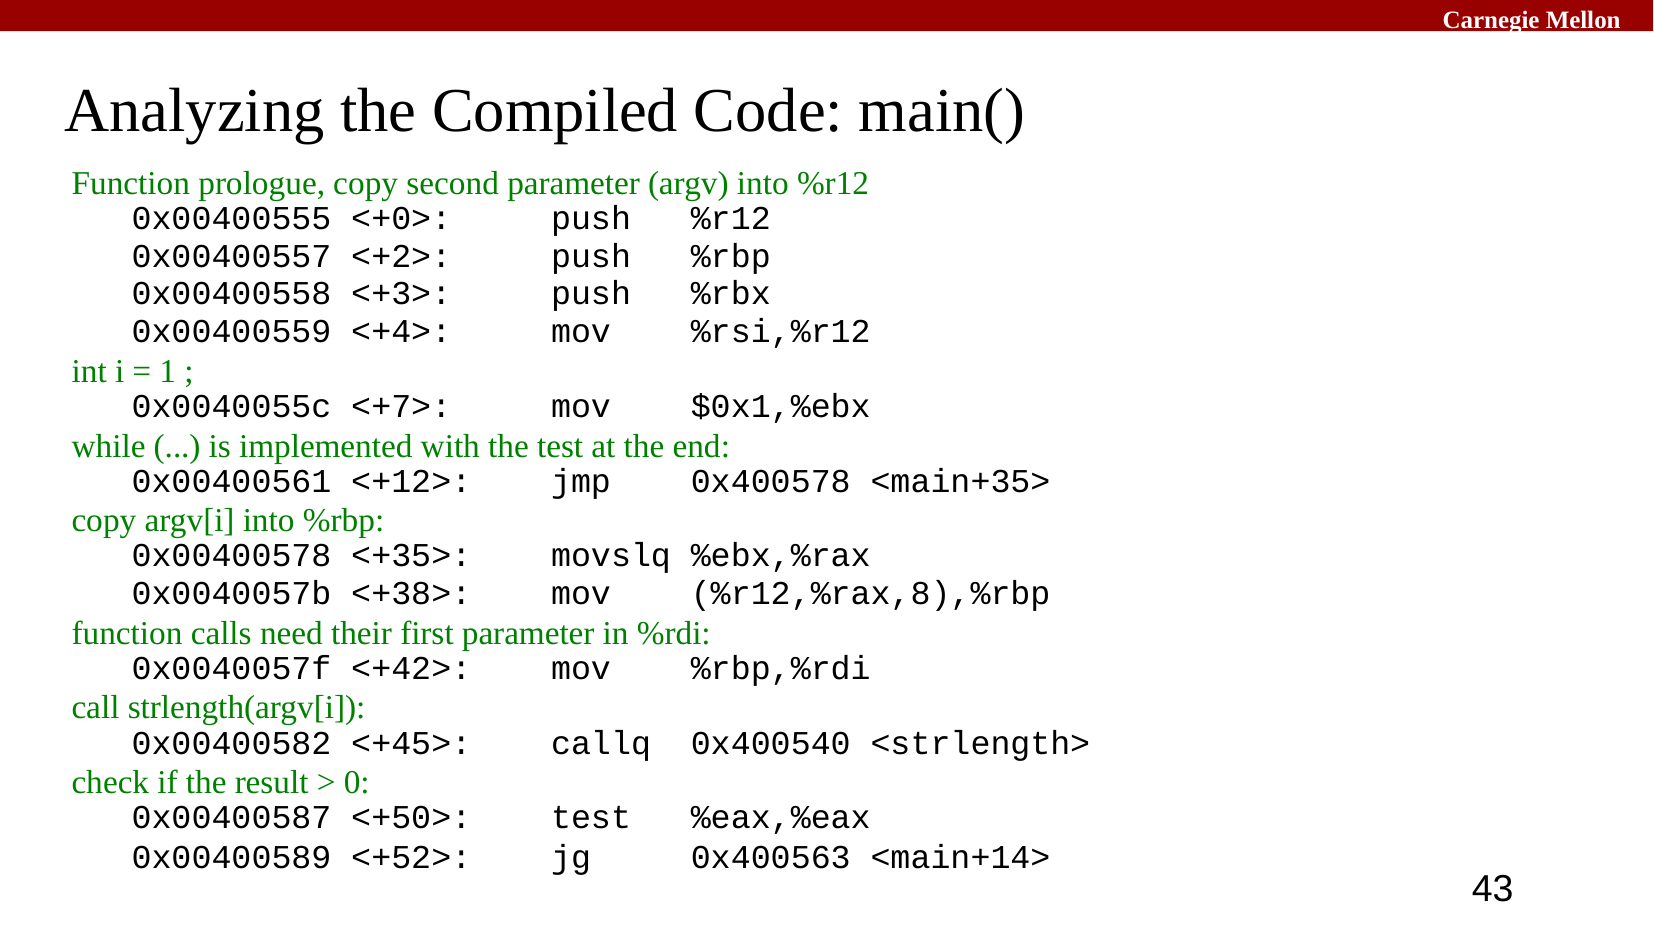

# Analyzing the Compiled Code: main()
Function prologue, copy second parameter (argv) into %r12
 0x00400555 <+0>: push %r12
 0x00400557 <+2>: push %rbp
 0x00400558 <+3>: push %rbx
 0x00400559 <+4>: mov %rsi,%r12
int i = 1 ;
 0x0040055c <+7>: mov $0x1,%ebx
while (...) is implemented with the test at the end:
 0x00400561 <+12>: jmp 0x400578 <main+35>
copy argv[i] into %rbp:
 0x00400578 <+35>: movslq %ebx,%rax
 0x0040057b <+38>: mov (%r12,%rax,8),%rbp
function calls need their first parameter in %rdi:
 0x0040057f <+42>: mov %rbp,%rdi
call strlength(argv[i]):
 0x00400582 <+45>: callq 0x400540 <strlength>
check if the result > 0:
 0x00400587 <+50>: test %eax,%eax
 0x00400589 <+52>: jg 0x400563 <main+14>